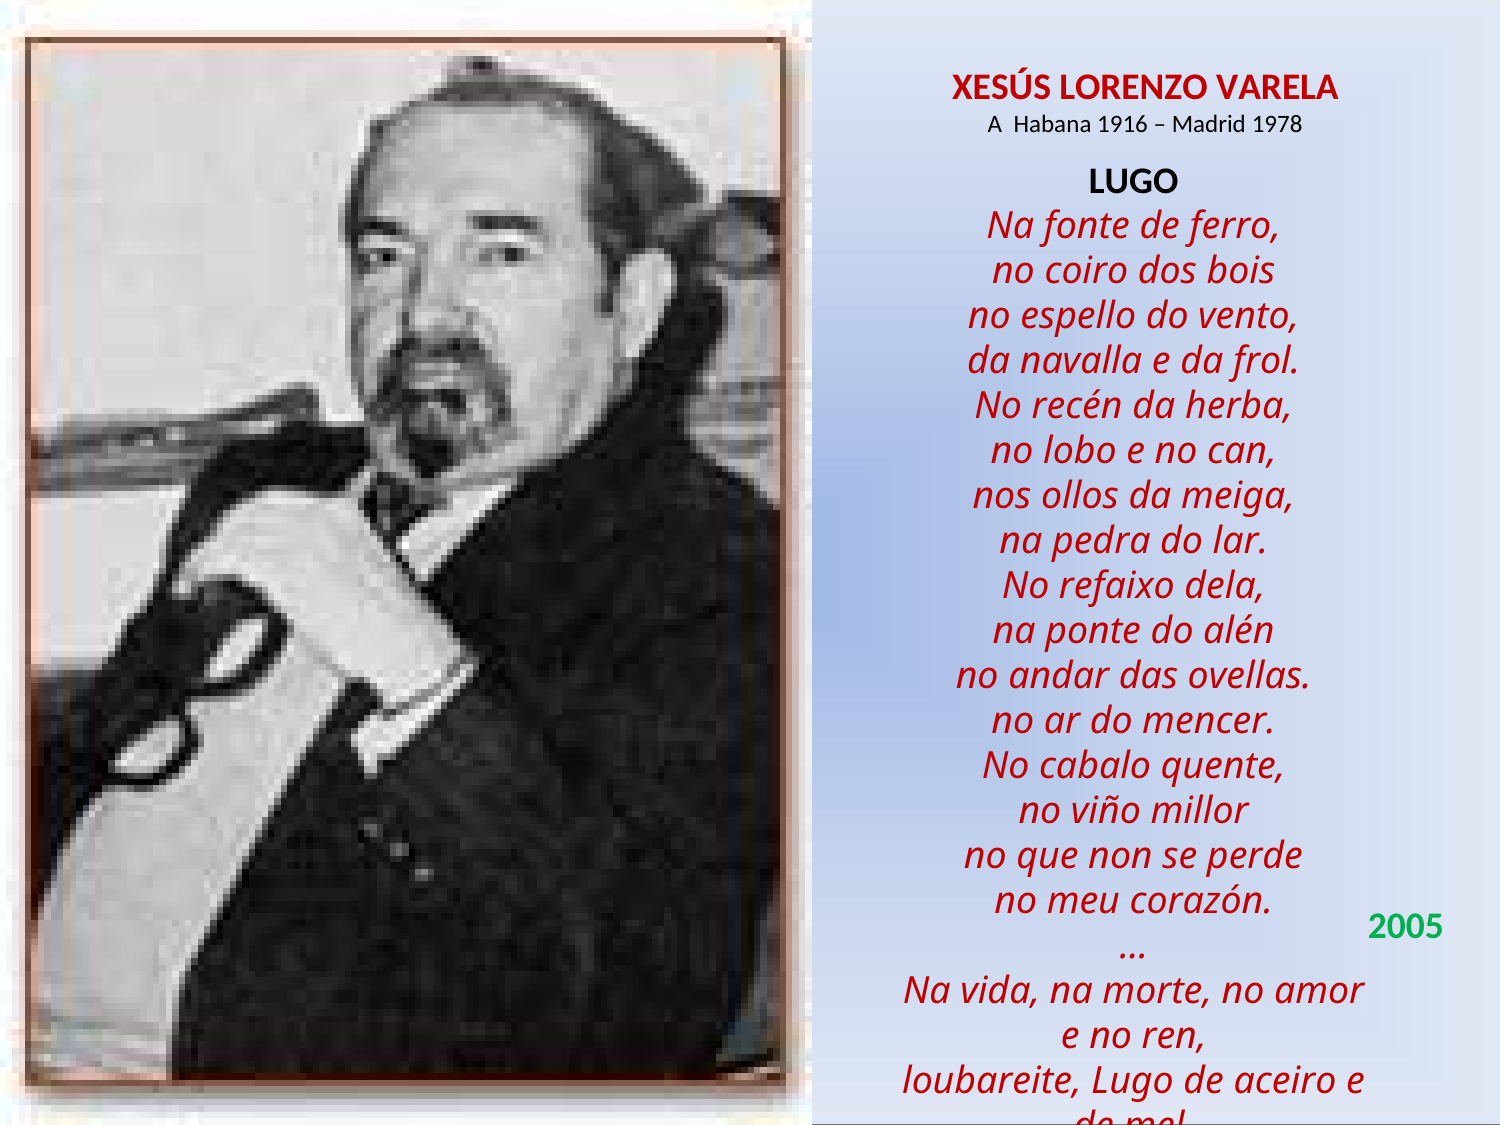

XESÚS LORENZO VARELA
A Habana 1916 – Madrid 1978
LUGO
Na fonte de ferro,
no coiro dos bois
no espello do vento,
da navalla e da frol.
No recén da herba,
no lobo e no can,
nos ollos da meiga,
na pedra do lar.
No refaixo dela,
na ponte do alén
no andar das ovellas.
no ar do mencer.
No cabalo quente,
no viño millor
no que non se perde
no meu corazón.
...
Na vida, na morte, no amor e no ren,
loubareite, Lugo de aceiro e de mel.
2005